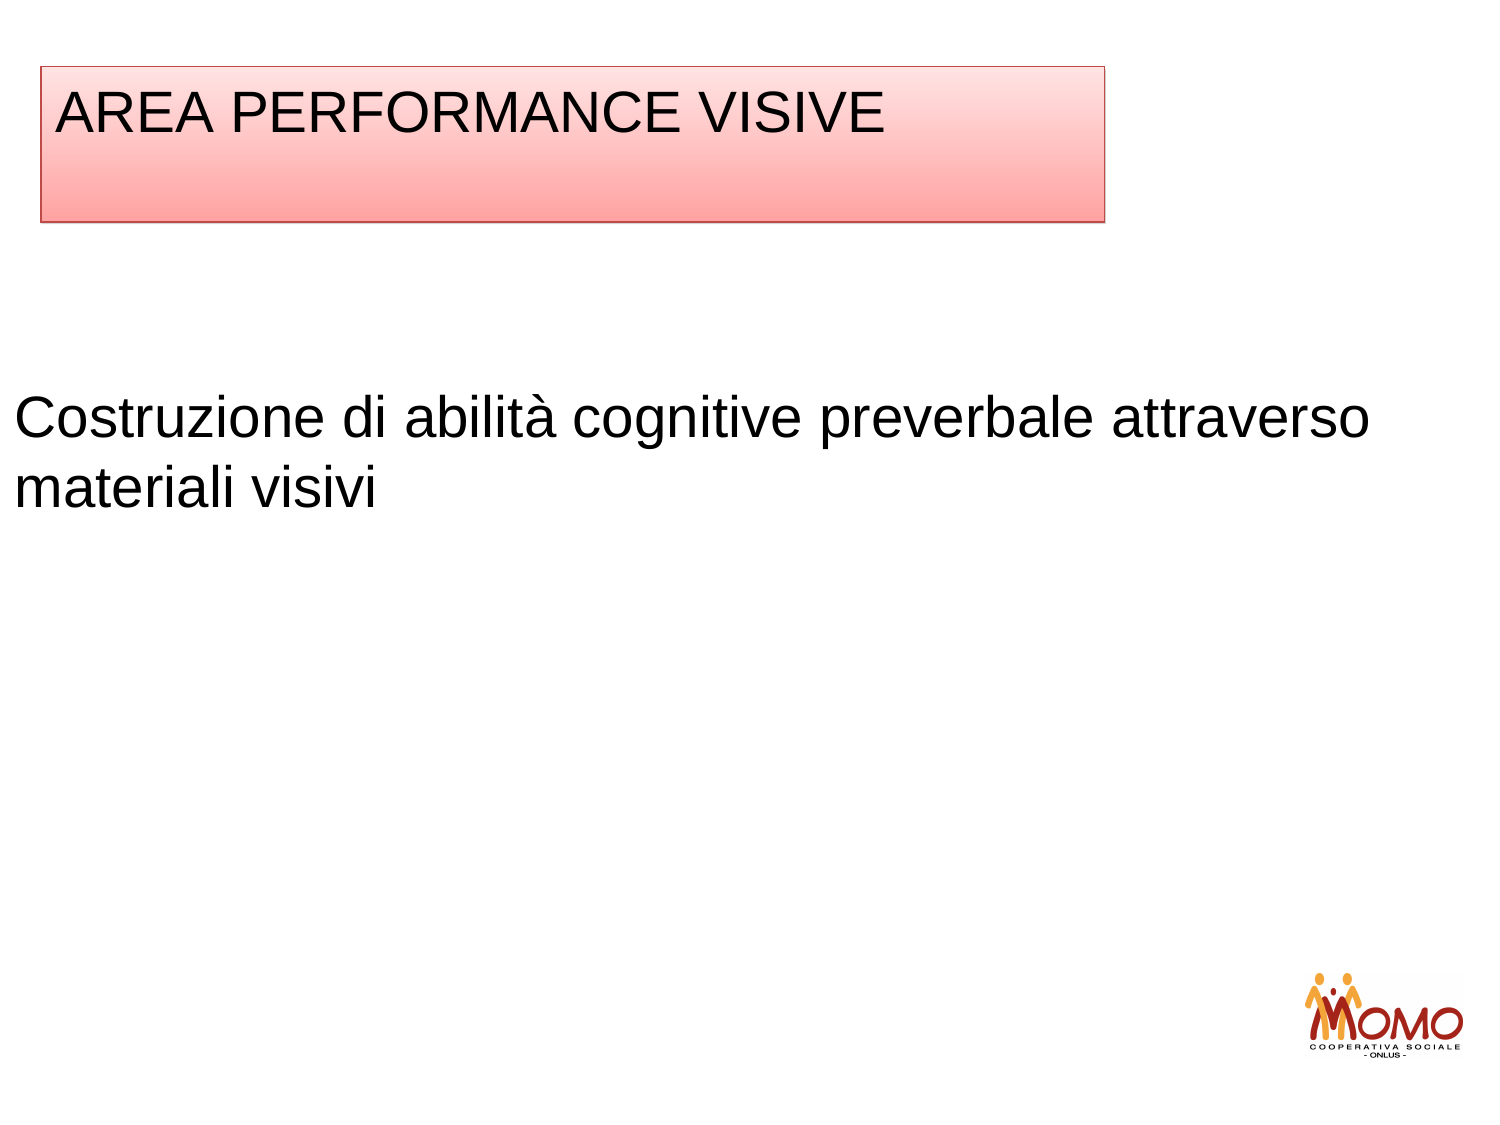

AREA PERFORMANCE VISIVE
Costruzione di abilità cognitive preverbale attraverso
materiali visivi